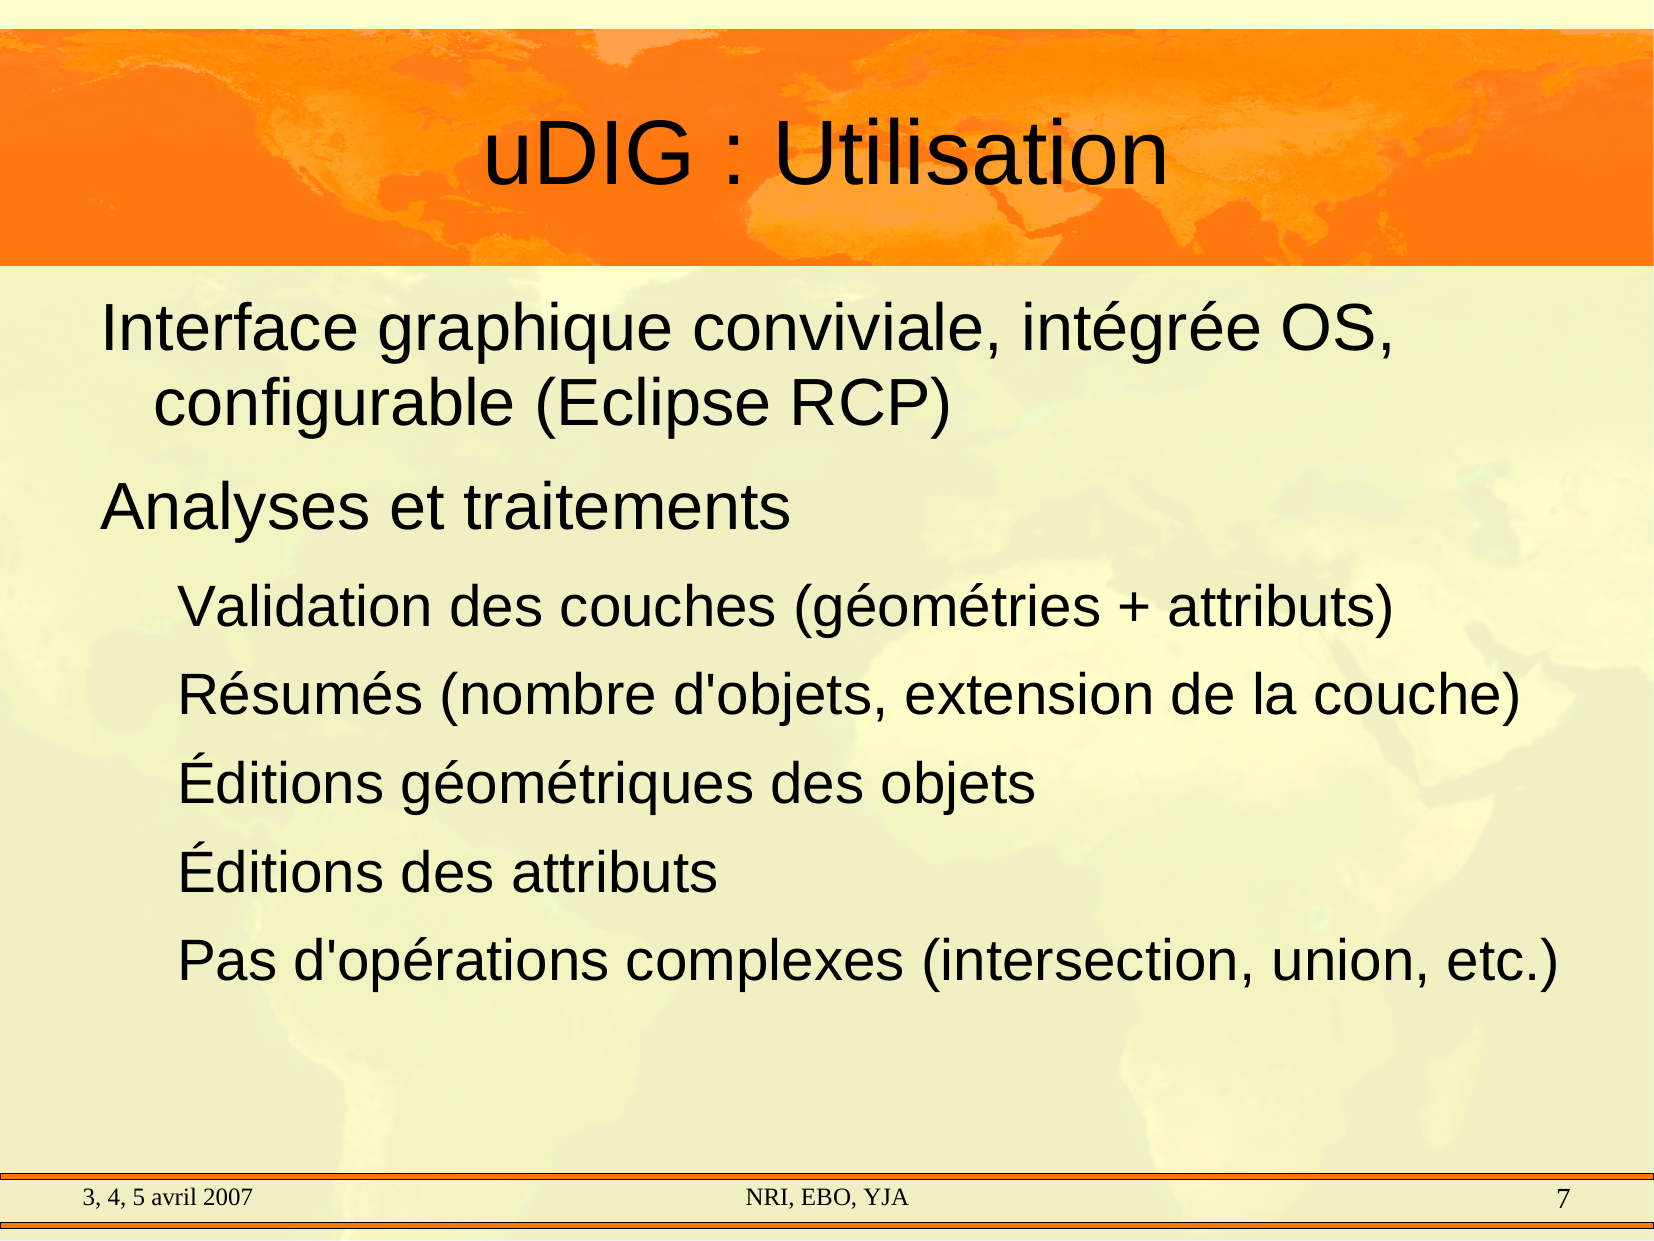

# uDIG : Utilisation
Interface graphique conviviale, intégrée OS, configurable (Eclipse RCP)
Analyses et traitements
Validation des couches (géométries + attributs)
Résumés (nombre d'objets, extension de la couche)
Éditions géométriques des objets
Éditions des attributs
Pas d'opérations complexes (intersection, union, etc.)
3, 4, 5 avril 2007
NRI, EBO, YJA
7